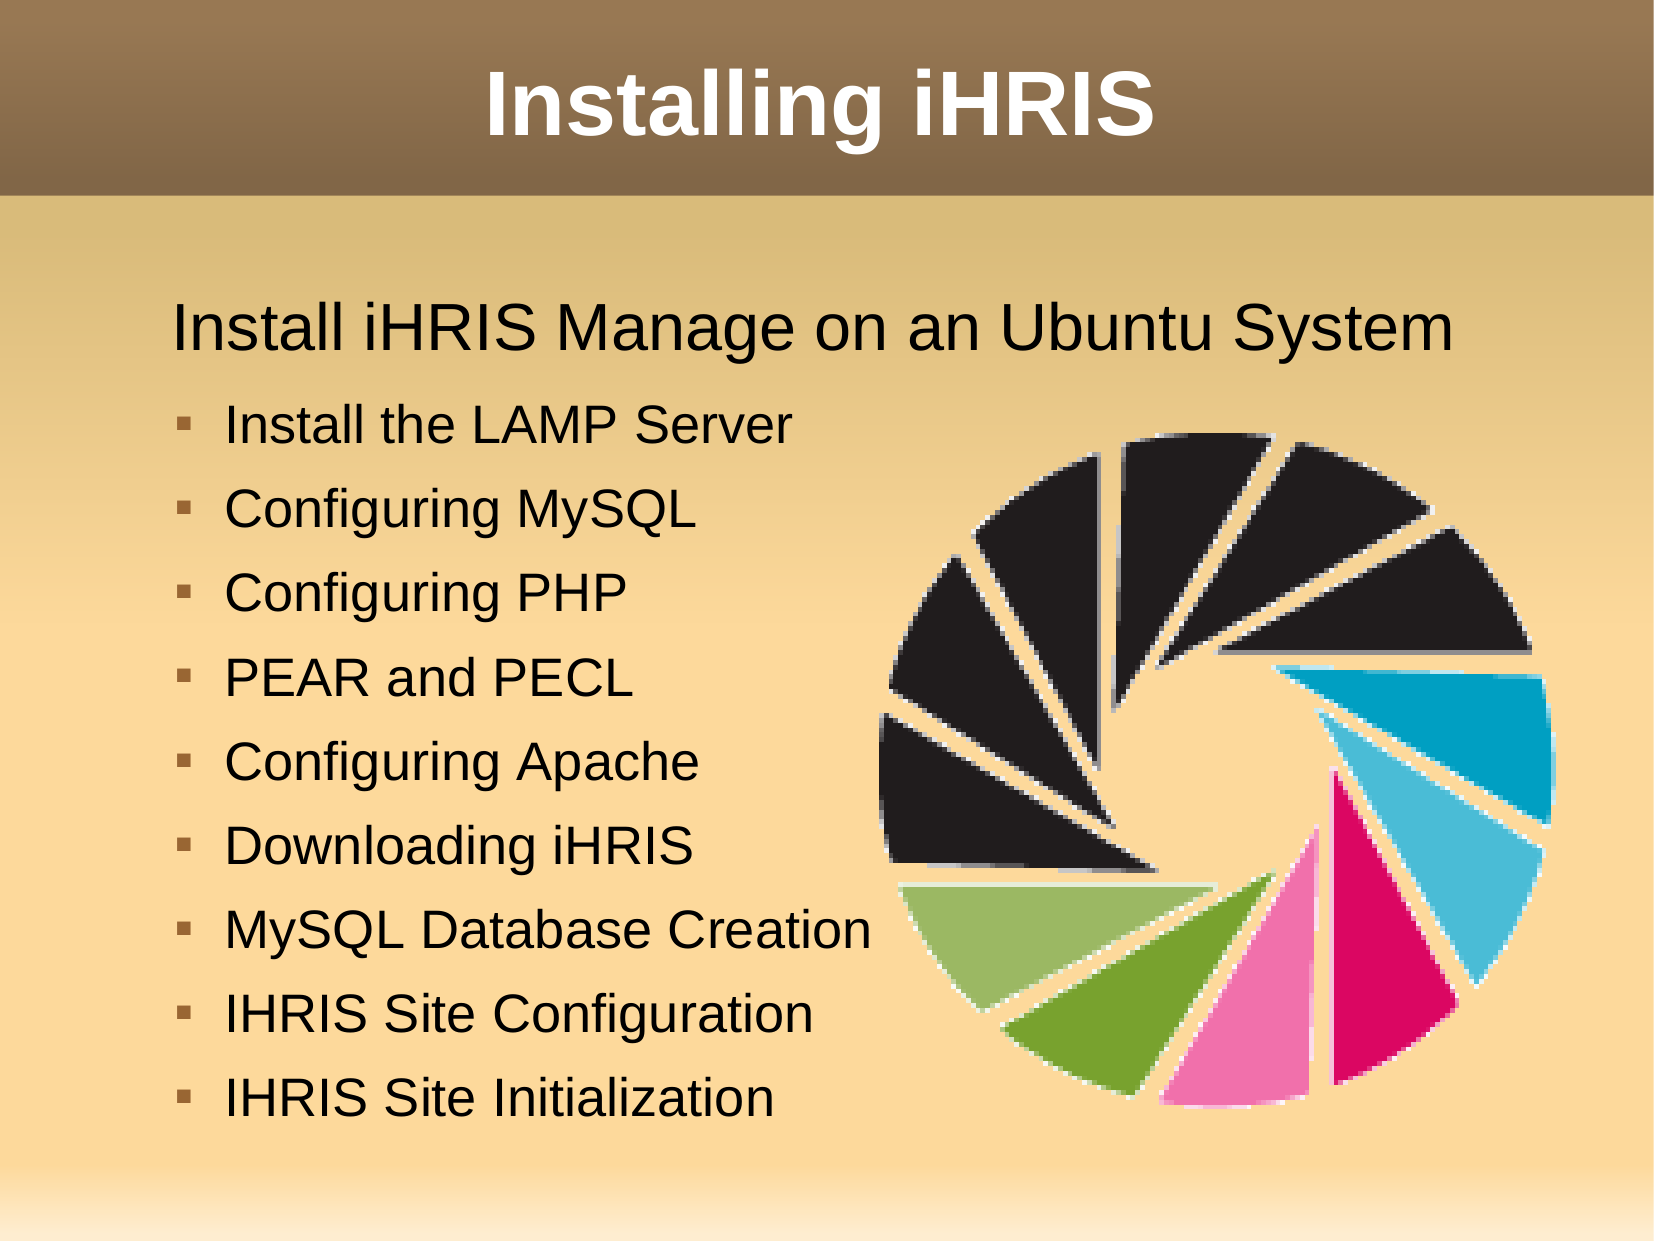

# Installing iHRIS
Install iHRIS Manage on an Ubuntu System
Install the LAMP Server
Configuring MySQL
Configuring PHP
PEAR and PECL
Configuring Apache
Downloading iHRIS
MySQL Database Creation
IHRIS Site Configuration
IHRIS Site Initialization